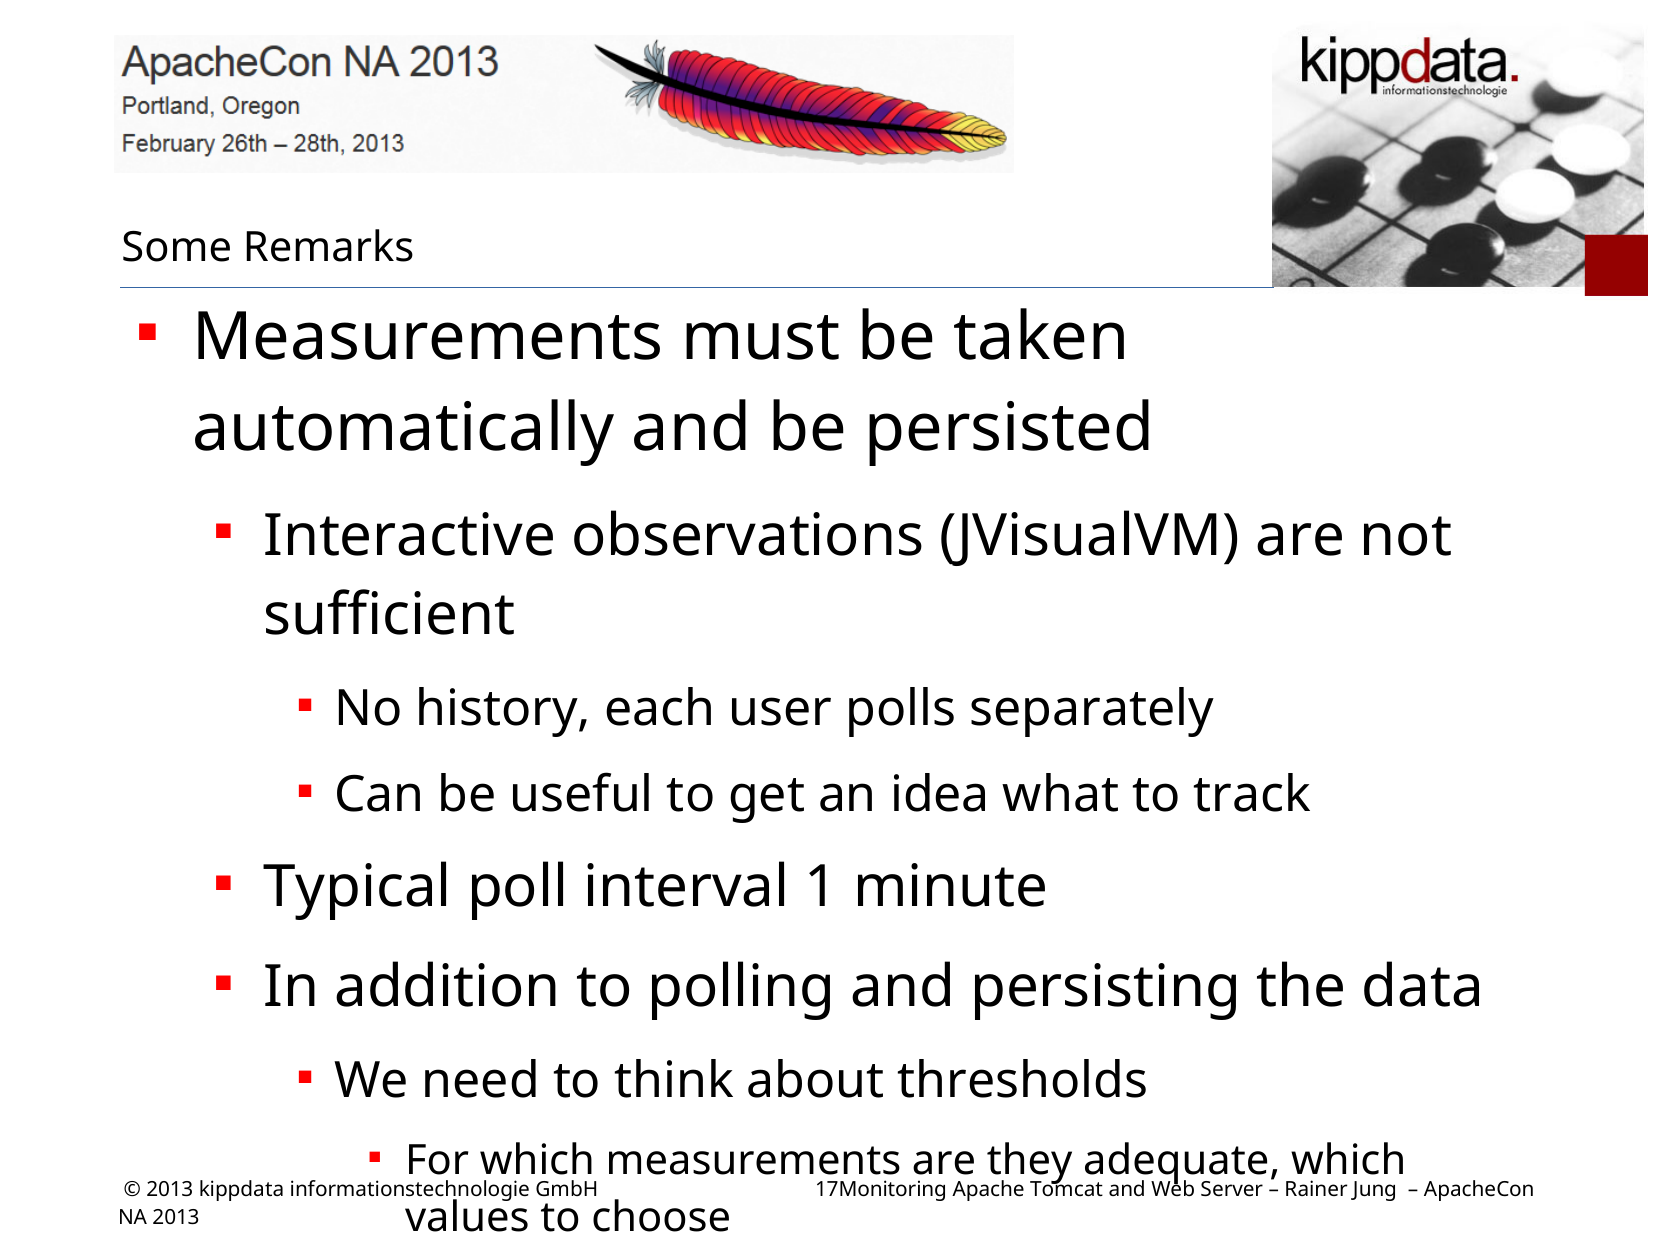

# Some Remarks
Measurements must be taken automatically and be persisted
Interactive observations (JVisualVM) are not sufficient
No history, each user polls separately
Can be useful to get an idea what to track
Typical poll interval 1 minute
In addition to polling and persisting the data
We need to think about thresholds
For which measurements are they adequate, which values to choose
We need to automatically visualize the data
Access to raw data should be available if needed